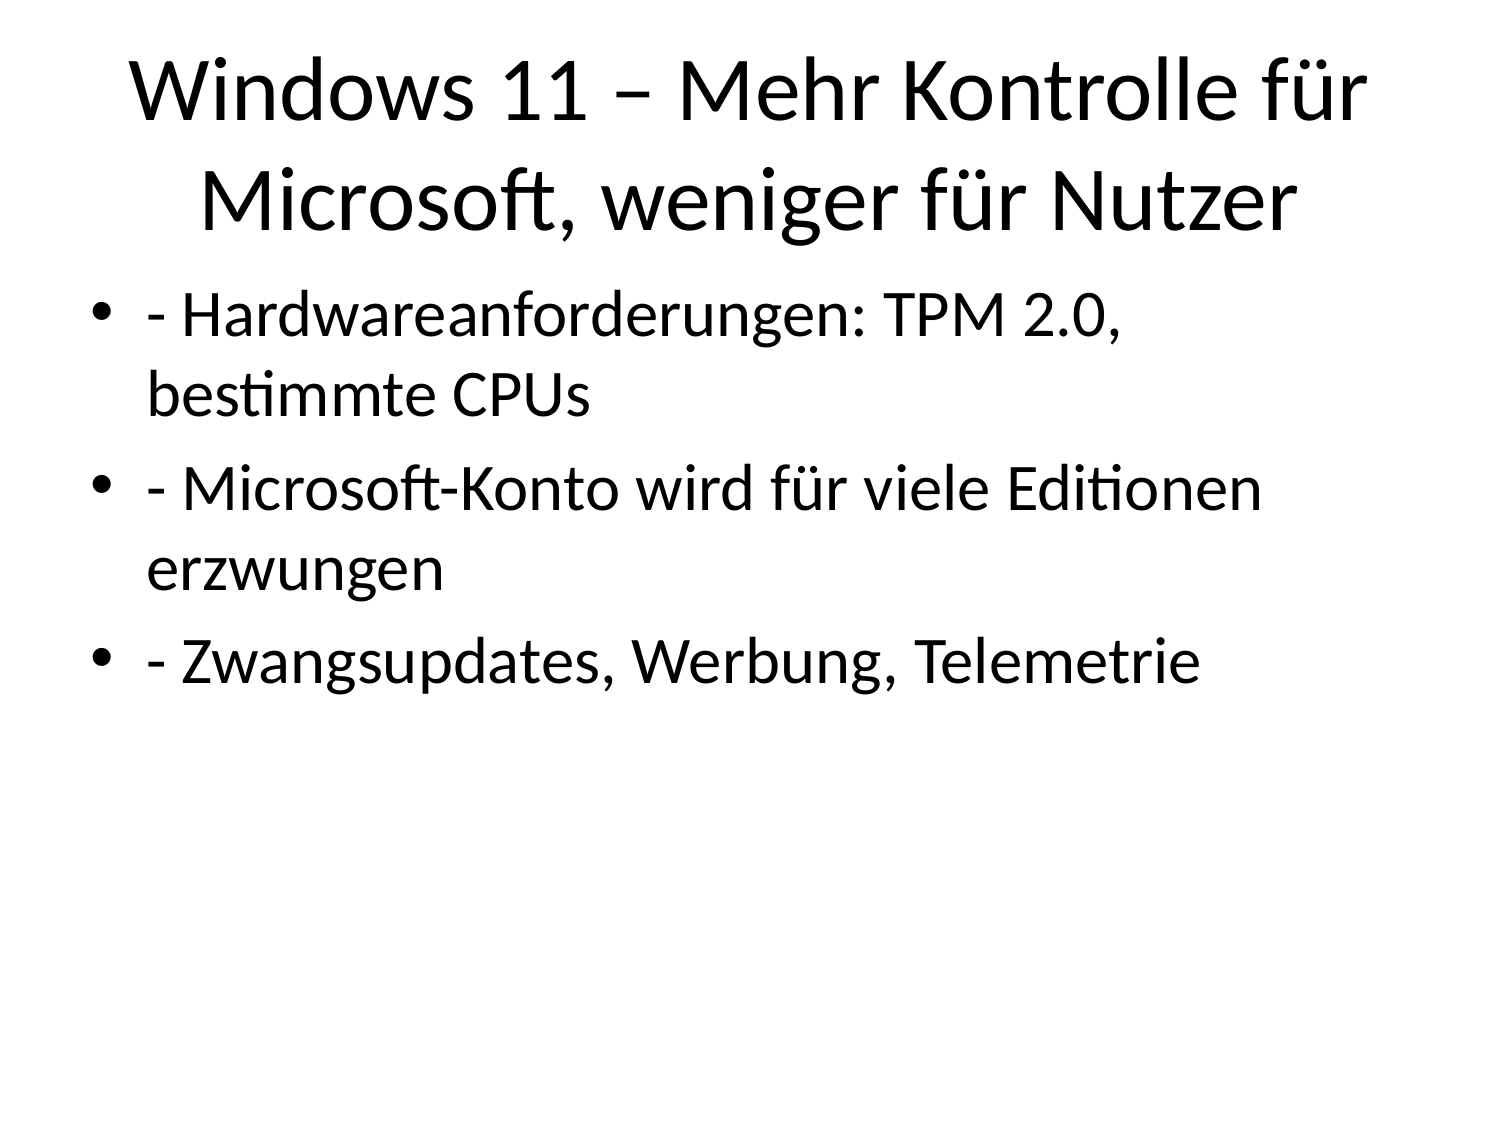

# Windows 11 – Mehr Kontrolle für Microsoft, weniger für Nutzer
- Hardwareanforderungen: TPM 2.0, bestimmte CPUs
- Microsoft-Konto wird für viele Editionen erzwungen
- Zwangsupdates, Werbung, Telemetrie